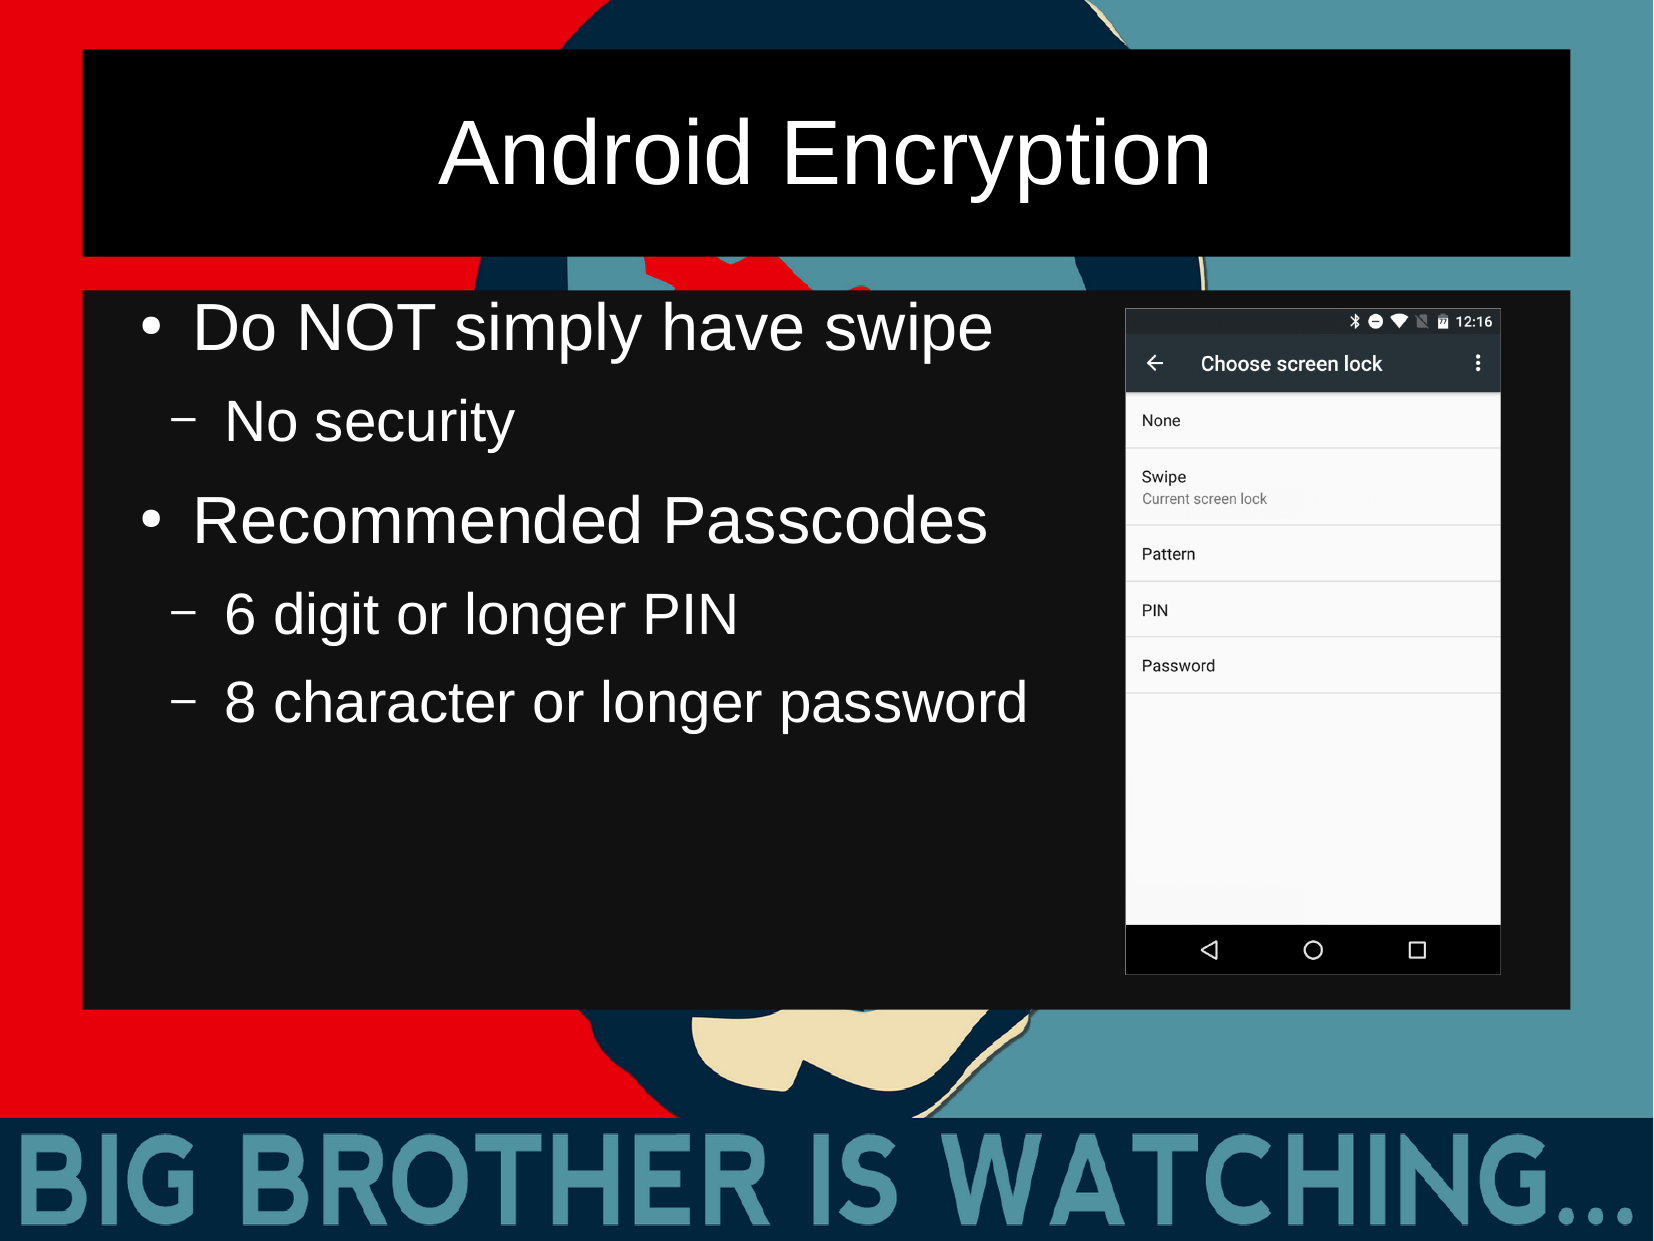

# Android Encryption
Do NOT simply have swipe
No security
Recommended Passcodes
6 digit or longer PIN
8 character or longer password